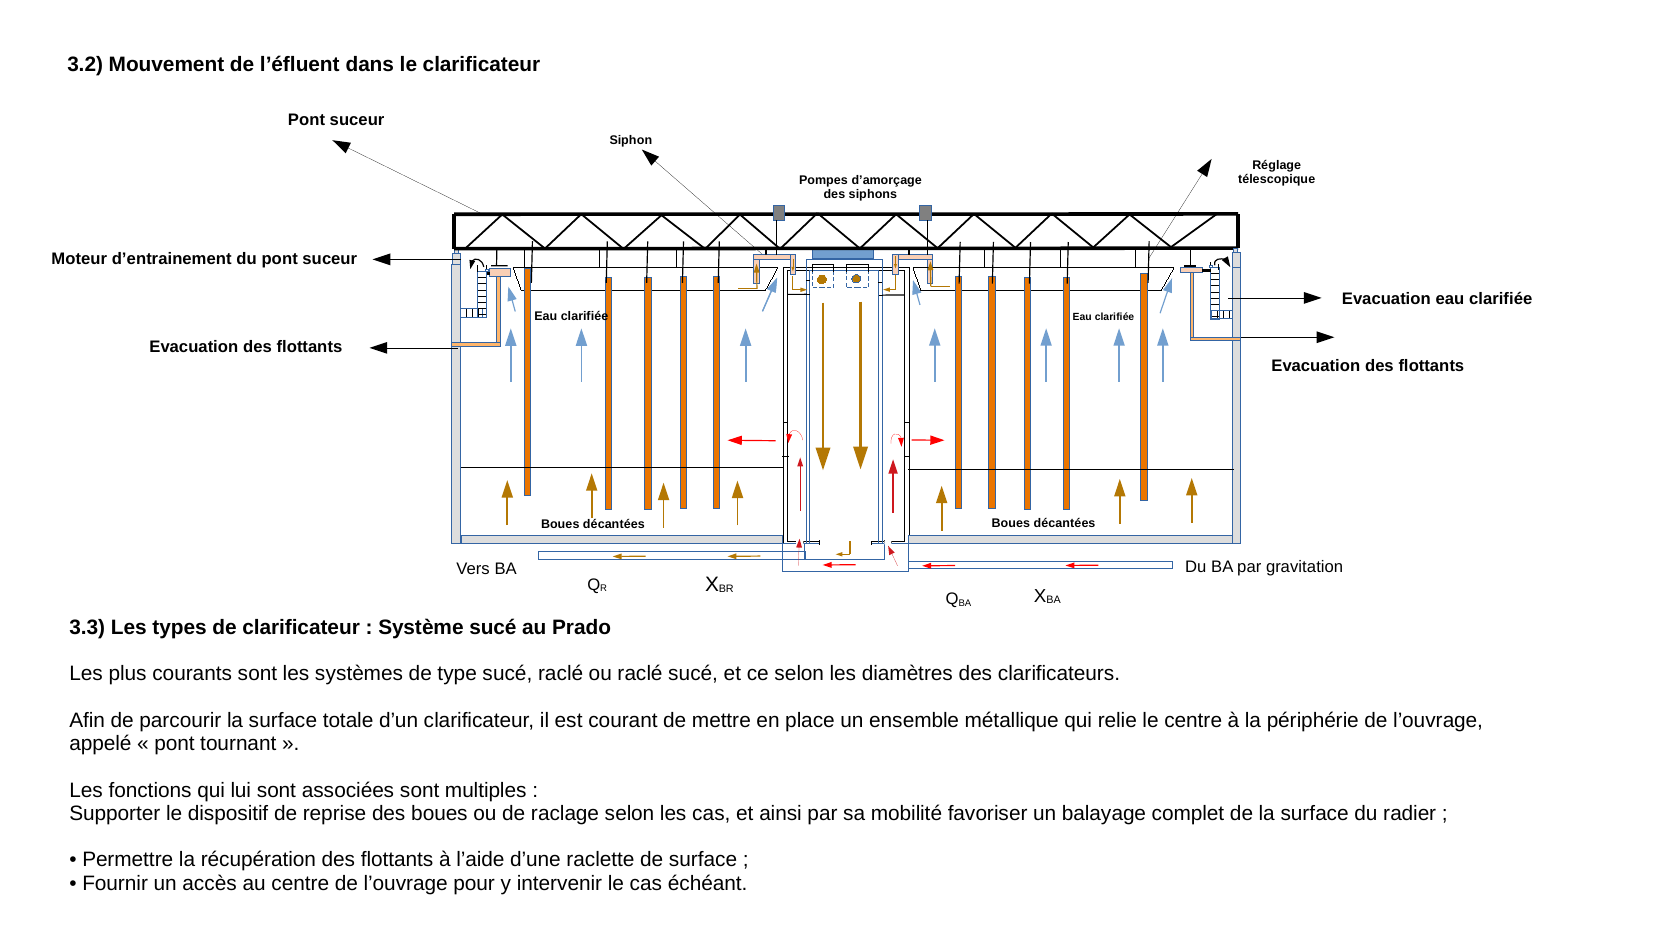

3.2) Mouvement de l’éfluent dans le clarificateur
Pont suceur
Siphon
Réglage télescopique
Pompes d’amorçage des siphons
Moteur d’entrainement du pont suceur
Evacuation eau clarifiée
Eau clarifiée
Eau clarifiée
Evacuation des flottants
Evacuation des flottants
Boues décantées
Boues décantées
Du BA par gravitation
Vers BA
XBR
QR
XBA
QBA
3.3) Les types de clarificateur : Système sucé au Prado
Les plus courants sont les systèmes de type sucé, raclé ou raclé sucé, et ce selon les diamètres des clarificateurs.
Afin de parcourir la surface totale d’un clarificateur, il est courant de mettre en place un ensemble métallique qui relie le centre à la périphérie de l’ouvrage, 	appelé « pont tournant ».
Les fonctions qui lui sont associées sont multiples :
Supporter le dispositif de reprise des boues ou de raclage selon les cas, et ainsi par sa mobilité favoriser un balayage complet de la surface du radier ;
• Permettre la récupération des flottants à l’aide d’une raclette de surface ;
• Fournir un accès au centre de l’ouvrage pour y intervenir le cas échéant.